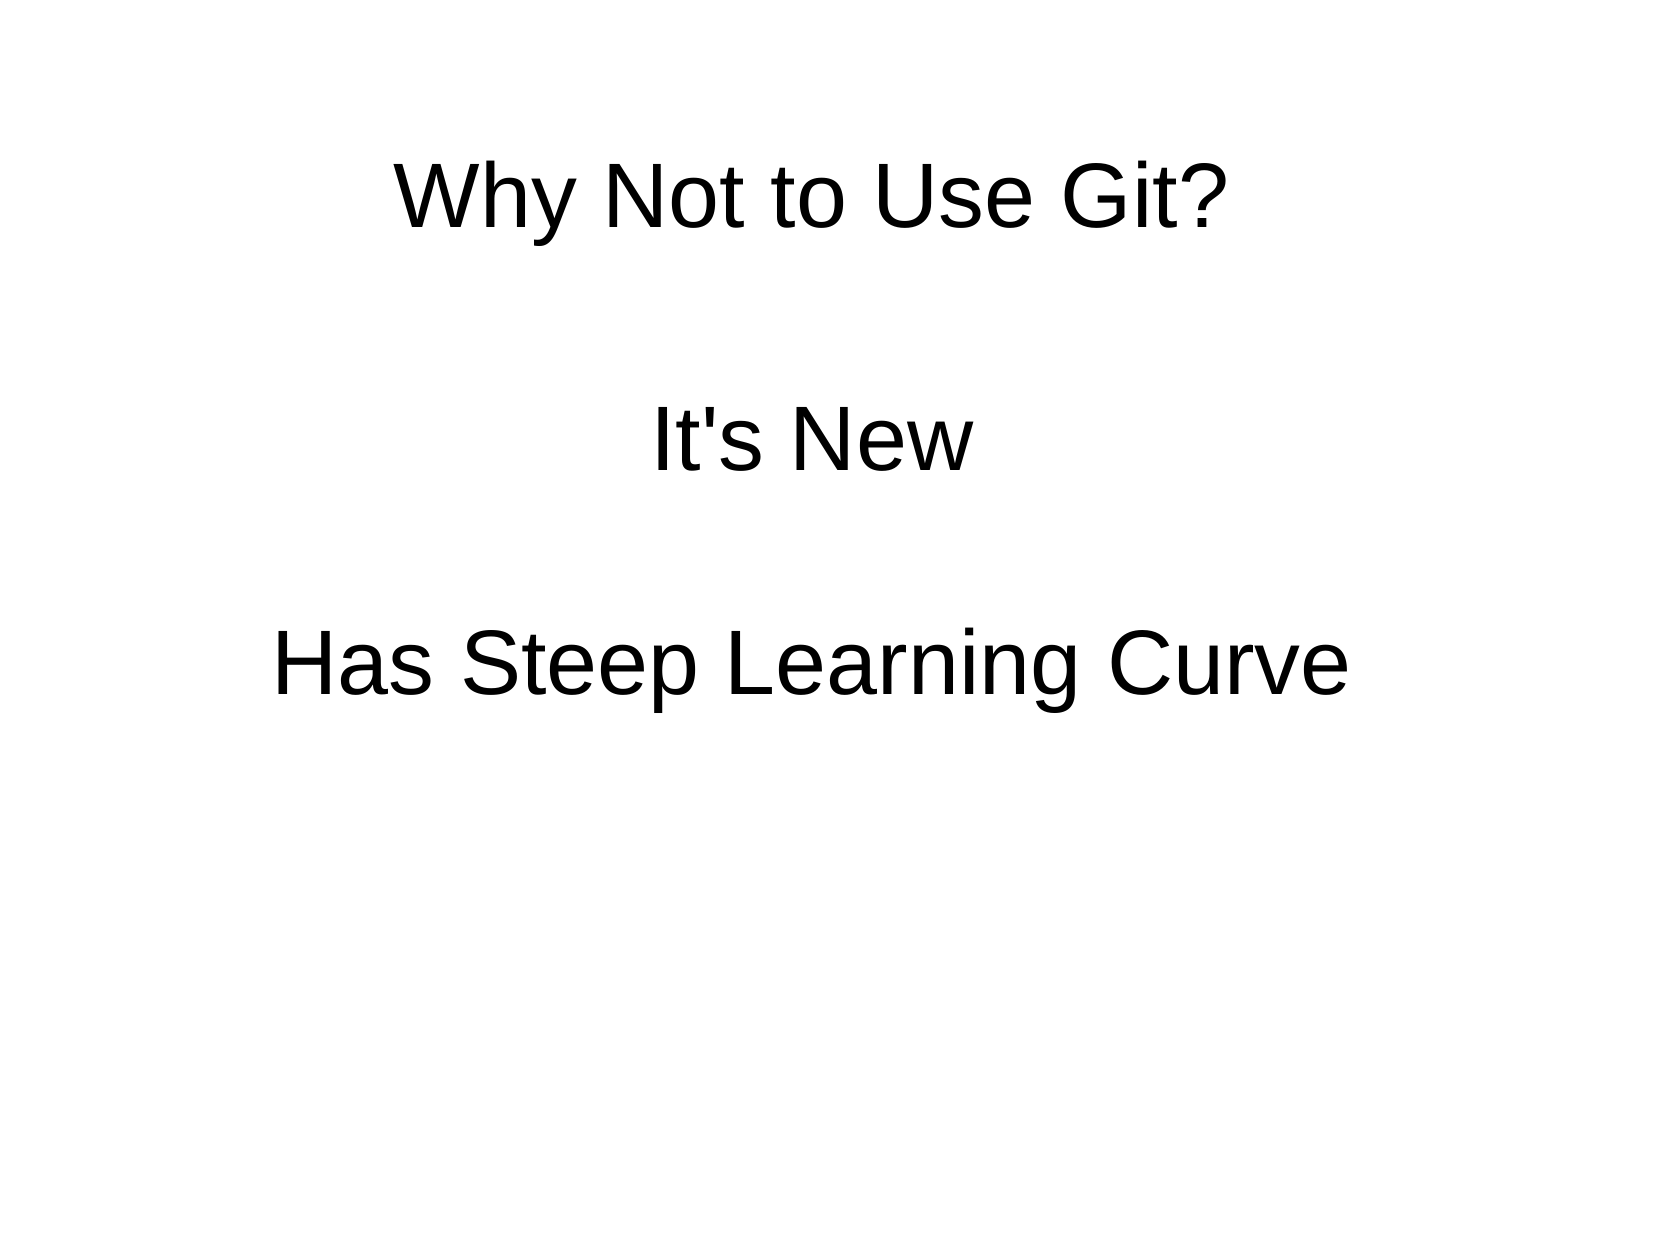

# Why Not to Use Git?
It's New
Has Steep Learning Curve